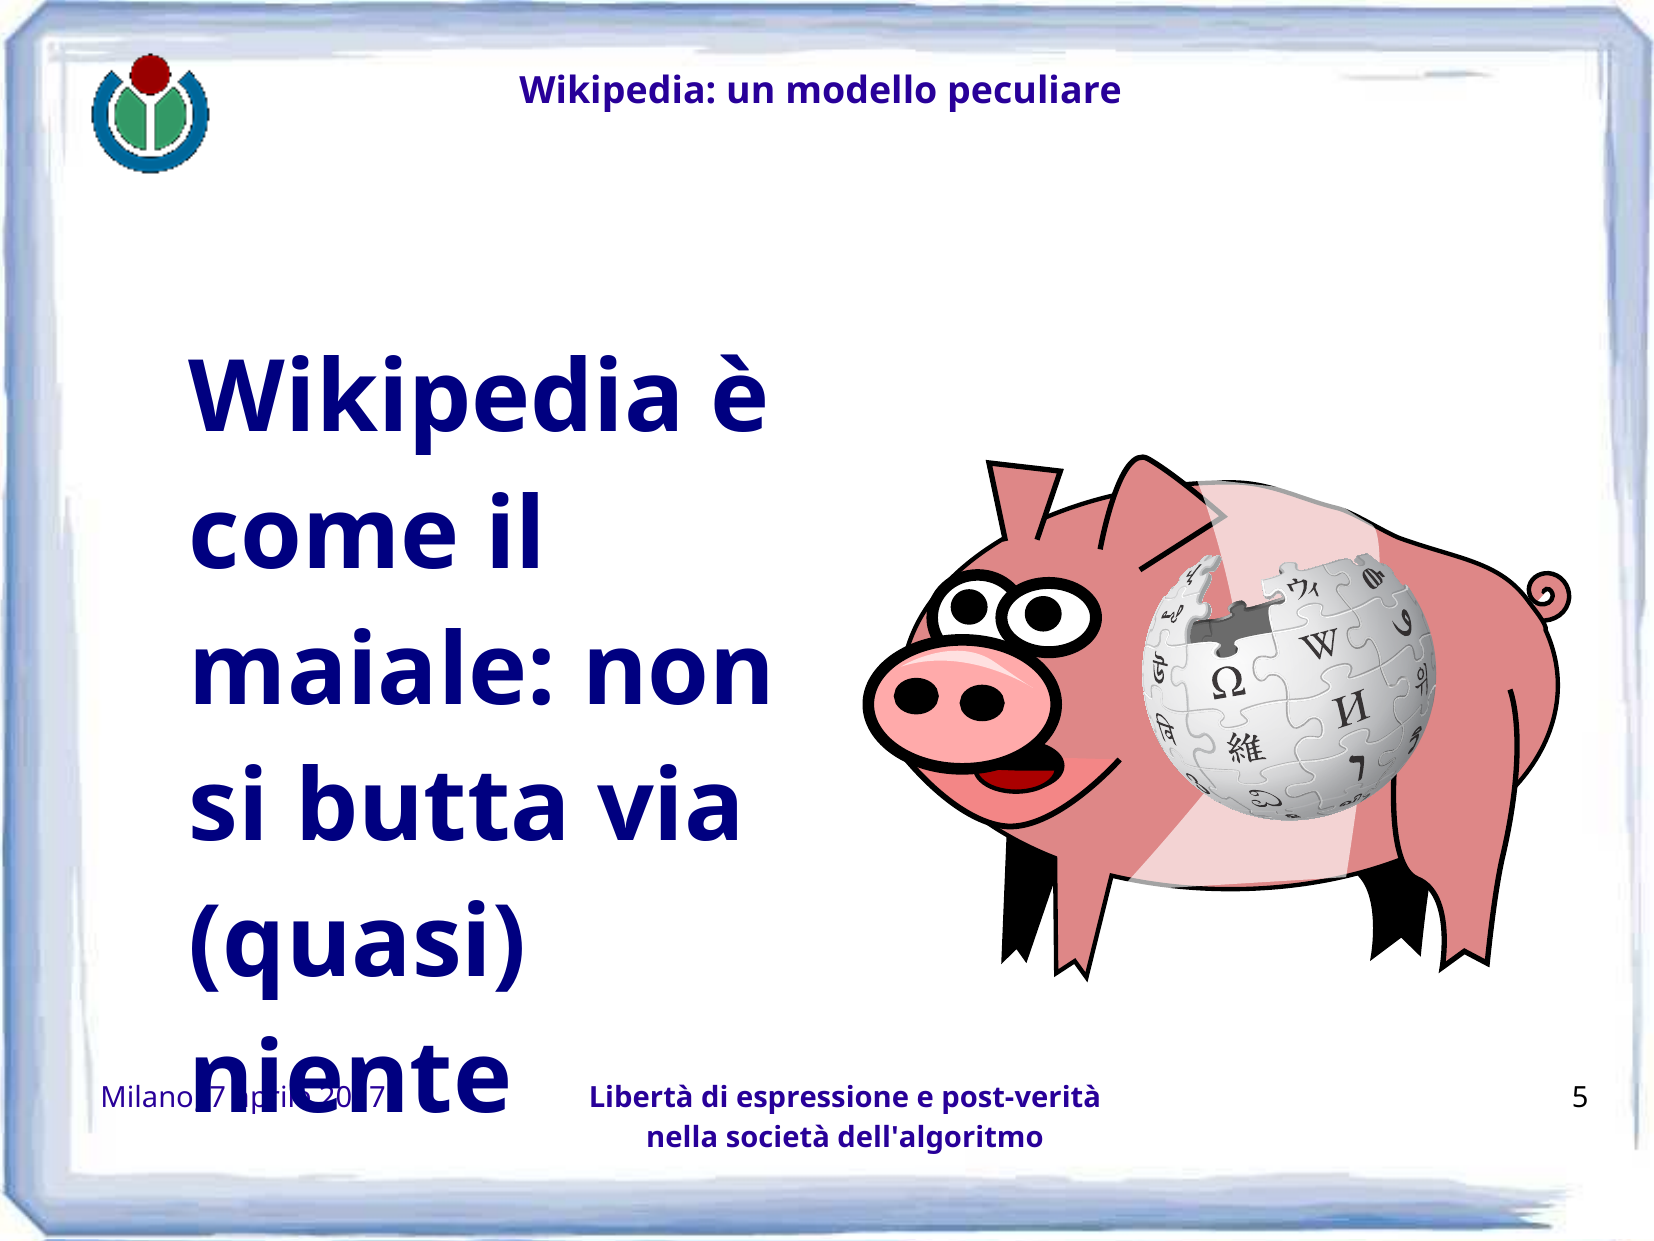

# Wikipedia: un modello peculiare
Wikipedia è come il maiale: non si butta via (quasi) niente
26 marzo 2010
EVPSI, Torino
5